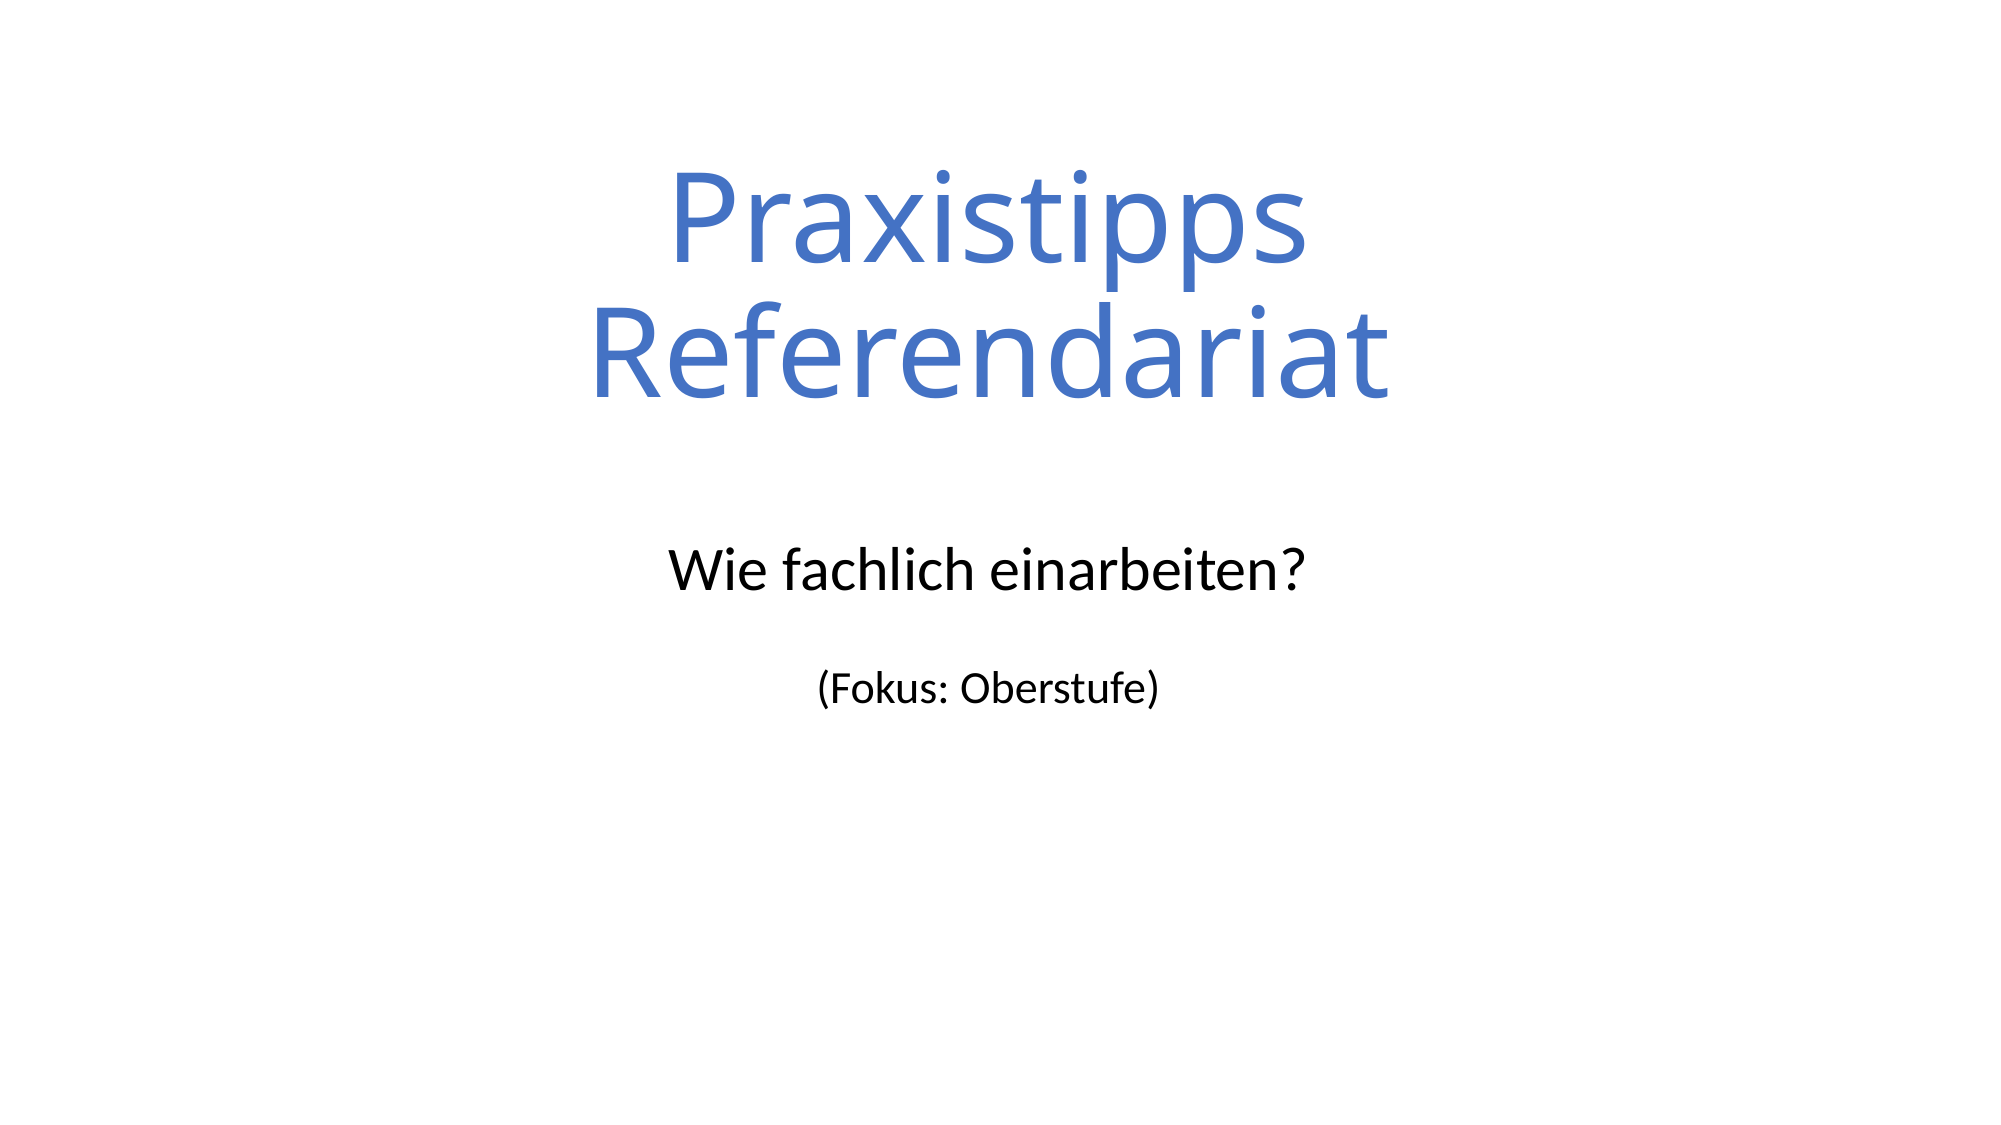

# Praxistipps Referendariat
Wie fachlich einarbeiten?
(Fokus: Oberstufe)